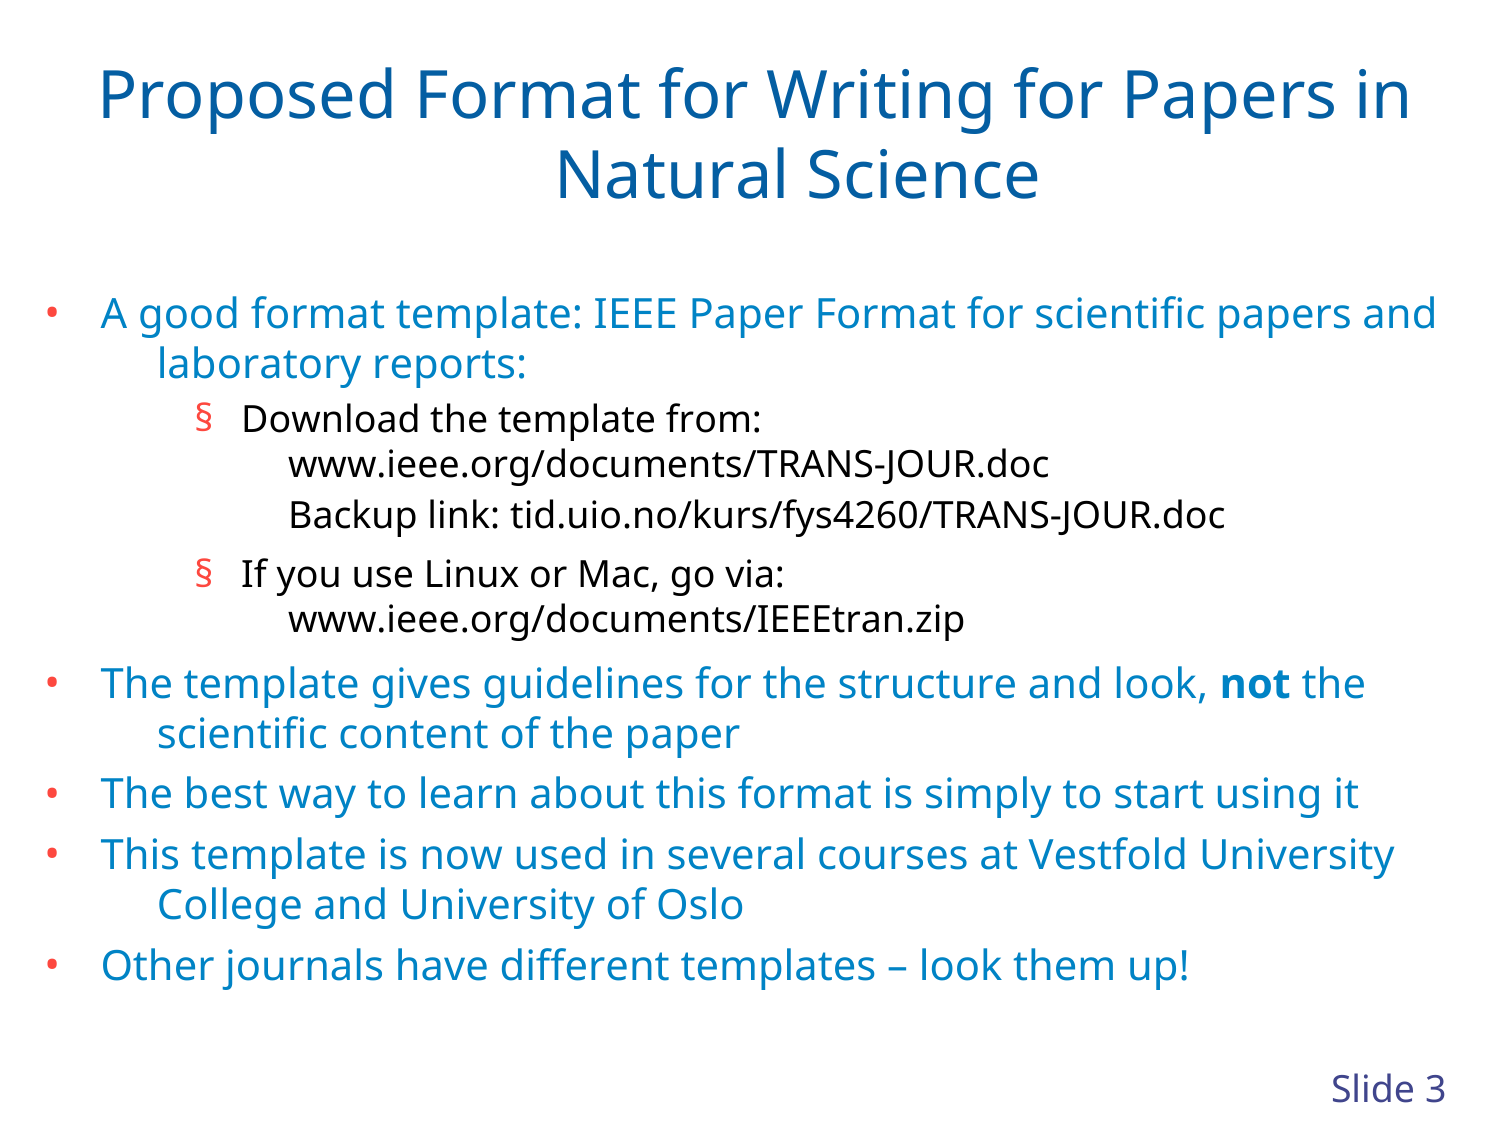

# Proposed Format for Writing for Papers in Natural Science
A good format template: IEEE Paper Format for scientific papers and laboratory reports:
Download the template from:
www.ieee.org/documents/TRANS-JOUR.doc
Backup link: tid.uio.no/kurs/fys4260/TRANS-JOUR.doc
If you use Linux or Mac, go via:
www.ieee.org/documents/IEEEtran.zip
The template gives guidelines for the structure and look, not the scientific content of the paper
The best way to learn about this format is simply to start using it
This template is now used in several courses at Vestfold University College and University of Oslo
Other journals have different templates – look them up!